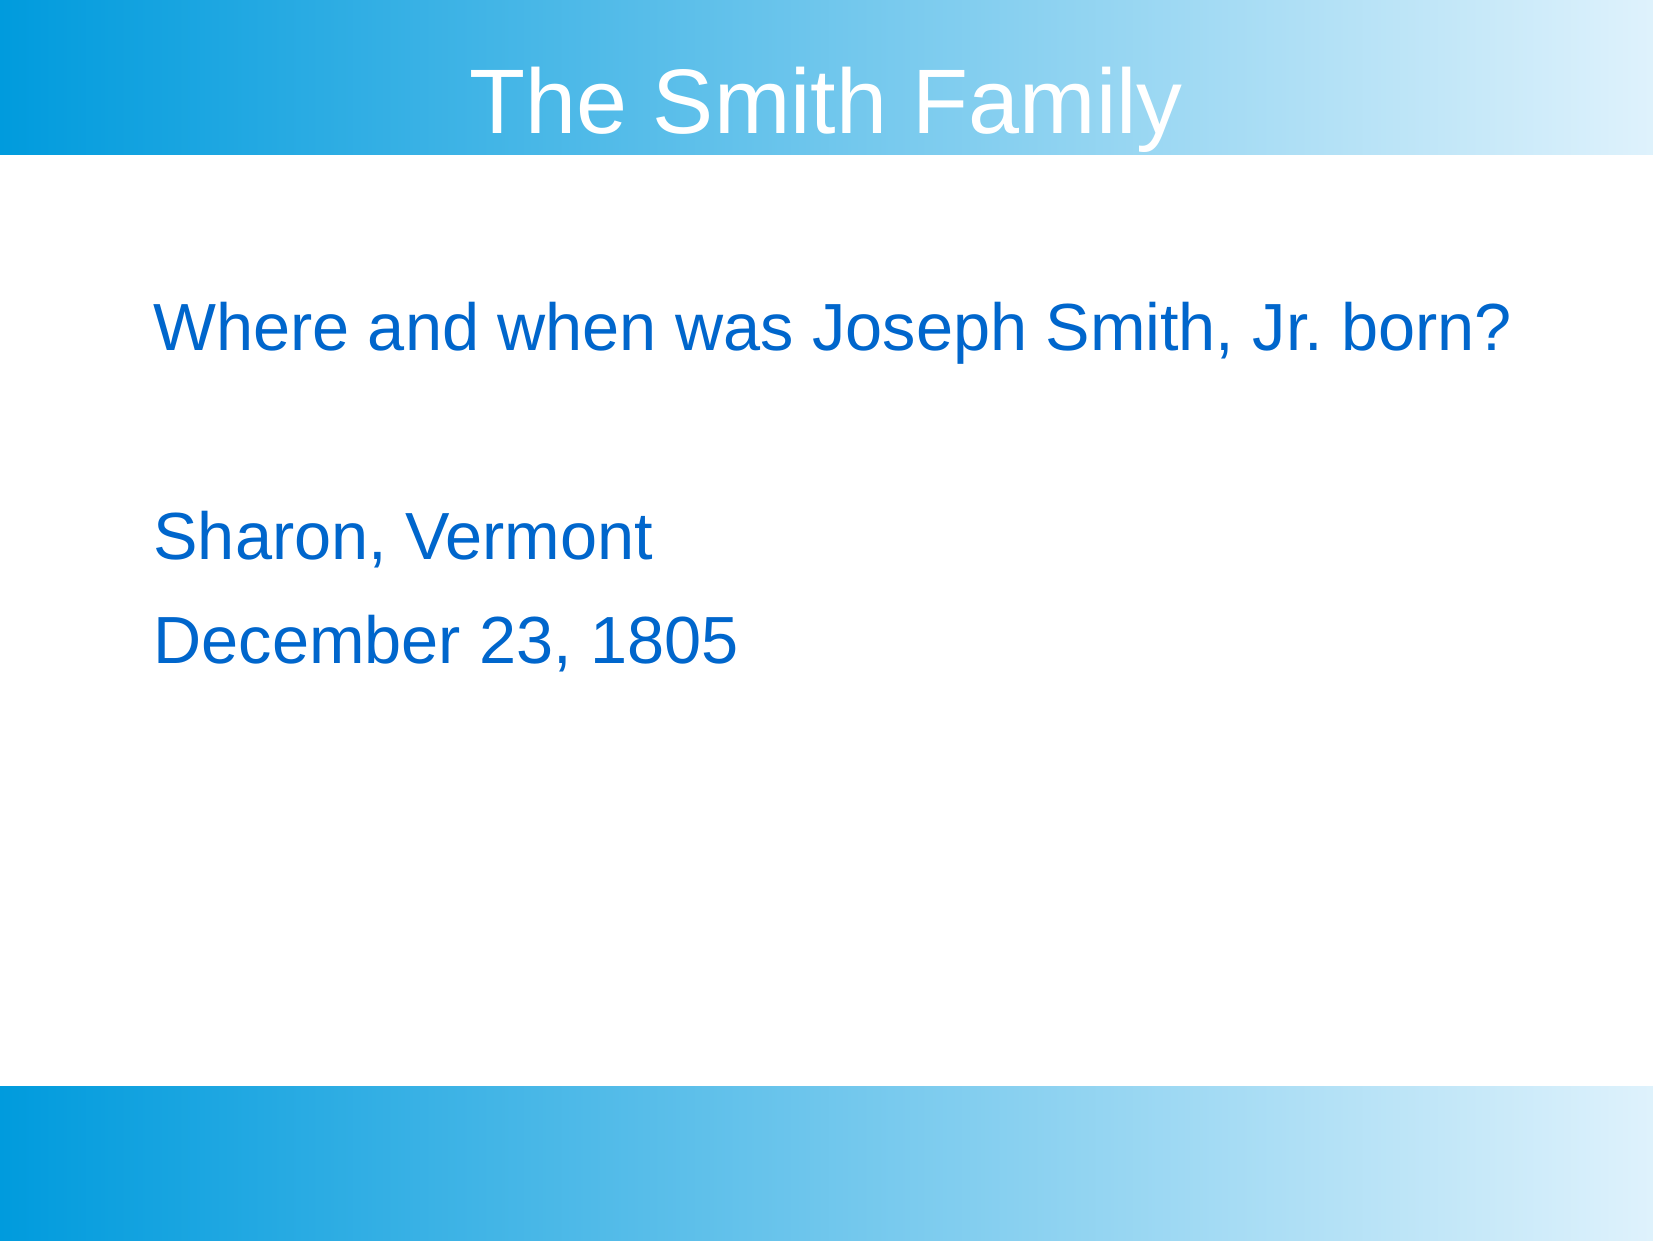

# The Smith Family
Where and when was Joseph Smith, Jr. born?
Sharon, Vermont
December 23, 1805